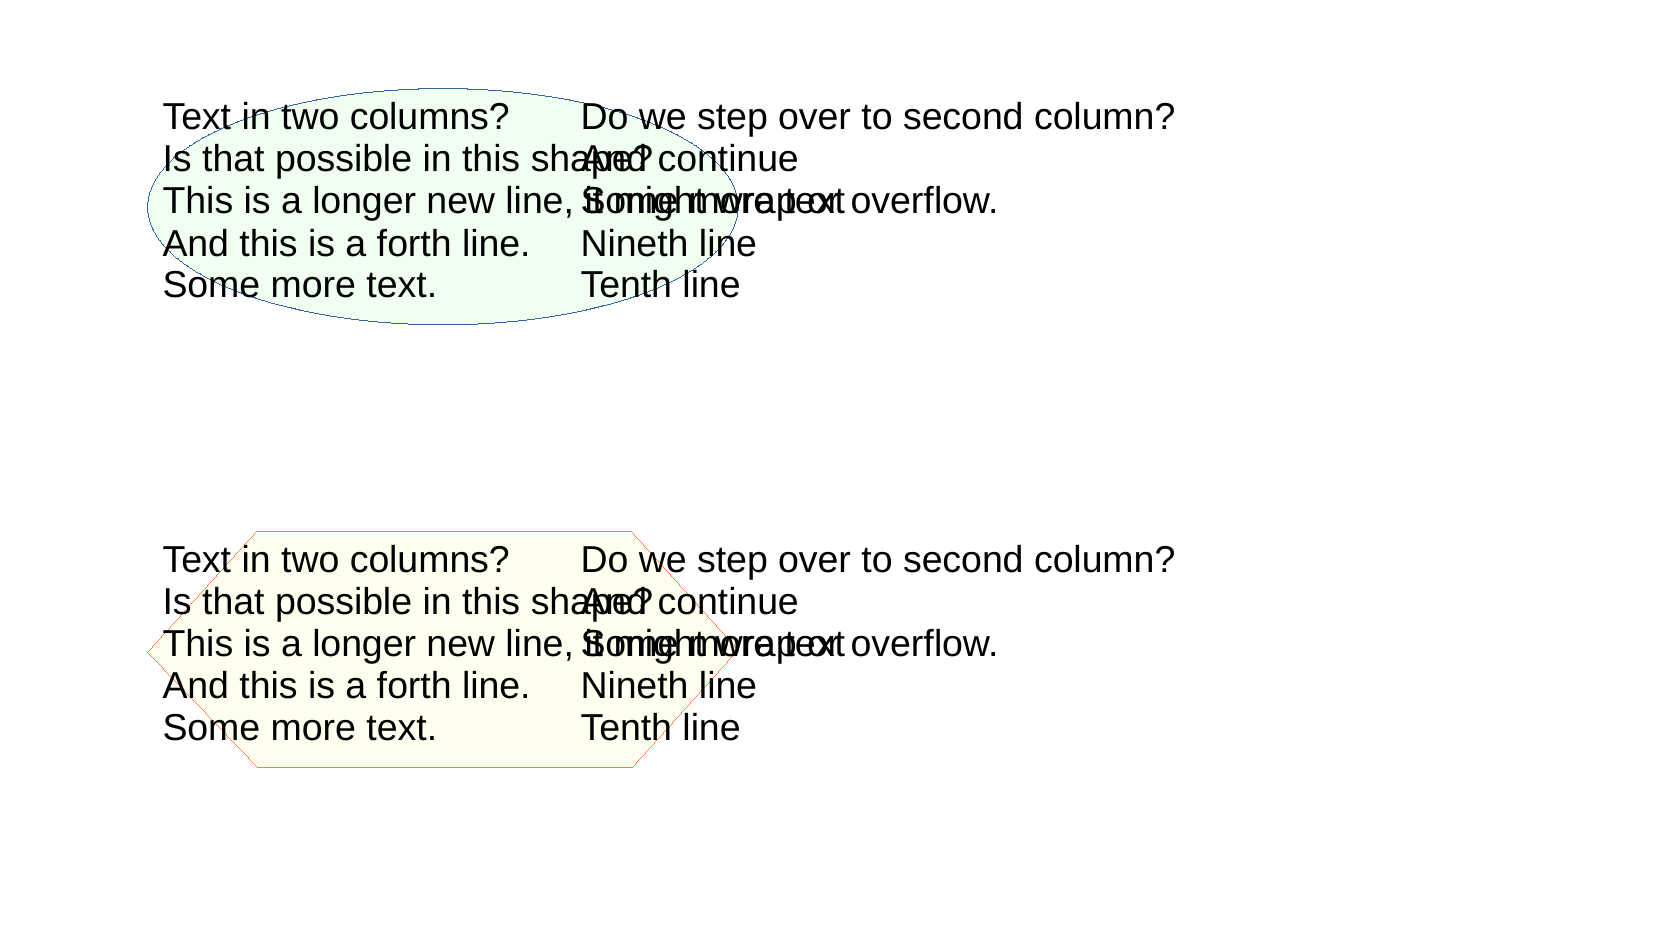

Text in two columns?
Is that possible in this shape?
This is a longer new line, it might wrap or overflow.
And this is a forth line.
Some more text.
Do we step over to second column?
And continue
Some more text
Nineth line
Tenth line
Text in two columns?
Is that possible in this shape?
This is a longer new line, it might wrap or overflow.
And this is a forth line.
Some more text.
Do we step over to second column?
And continue
Some more text
Nineth line
Tenth line